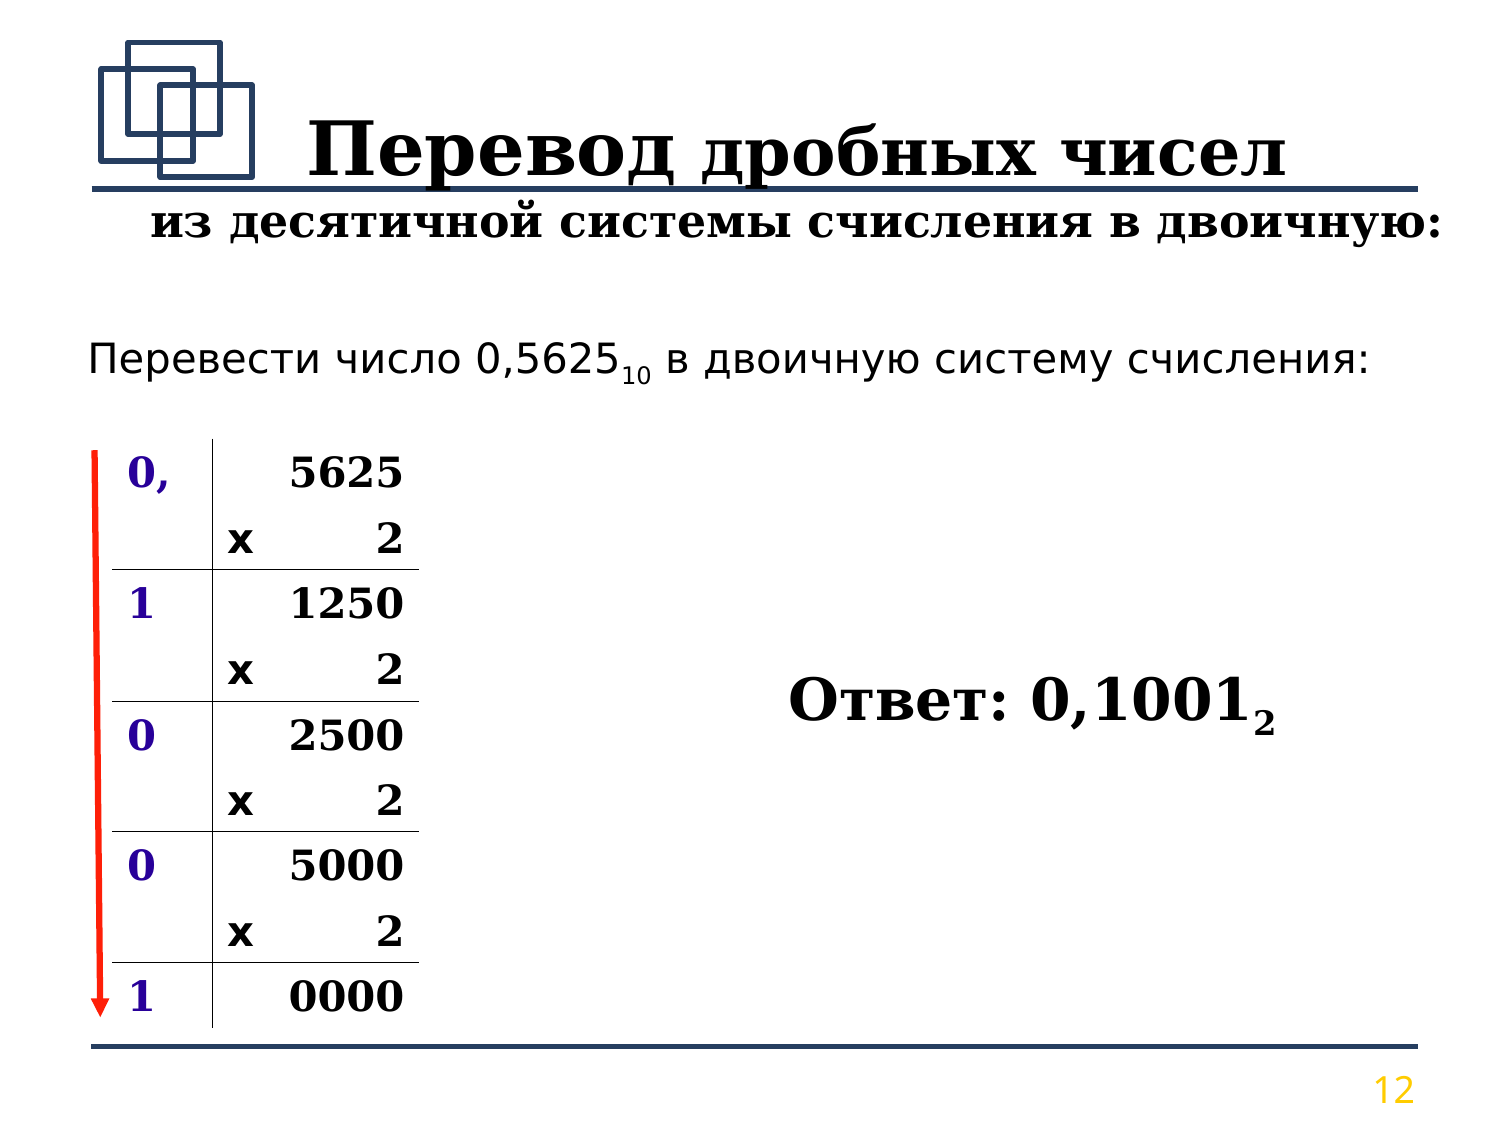

# Перевод дробных чисел из десятичной системы счисления в двоичную:
 Перевести число 0,562510 в двоичную систему счисления:
| 0, | 5625 | | |
| --- | --- | --- | --- |
| | х | | 2 |
| 1 | 1250 | | |
| | х | 2 | |
| 0 | 2500 | | |
| | х | 2 | |
| 0 | 5000 | | |
| | х | 2 | |
| 1 | 0000 | | |
Ответ: 0,10012